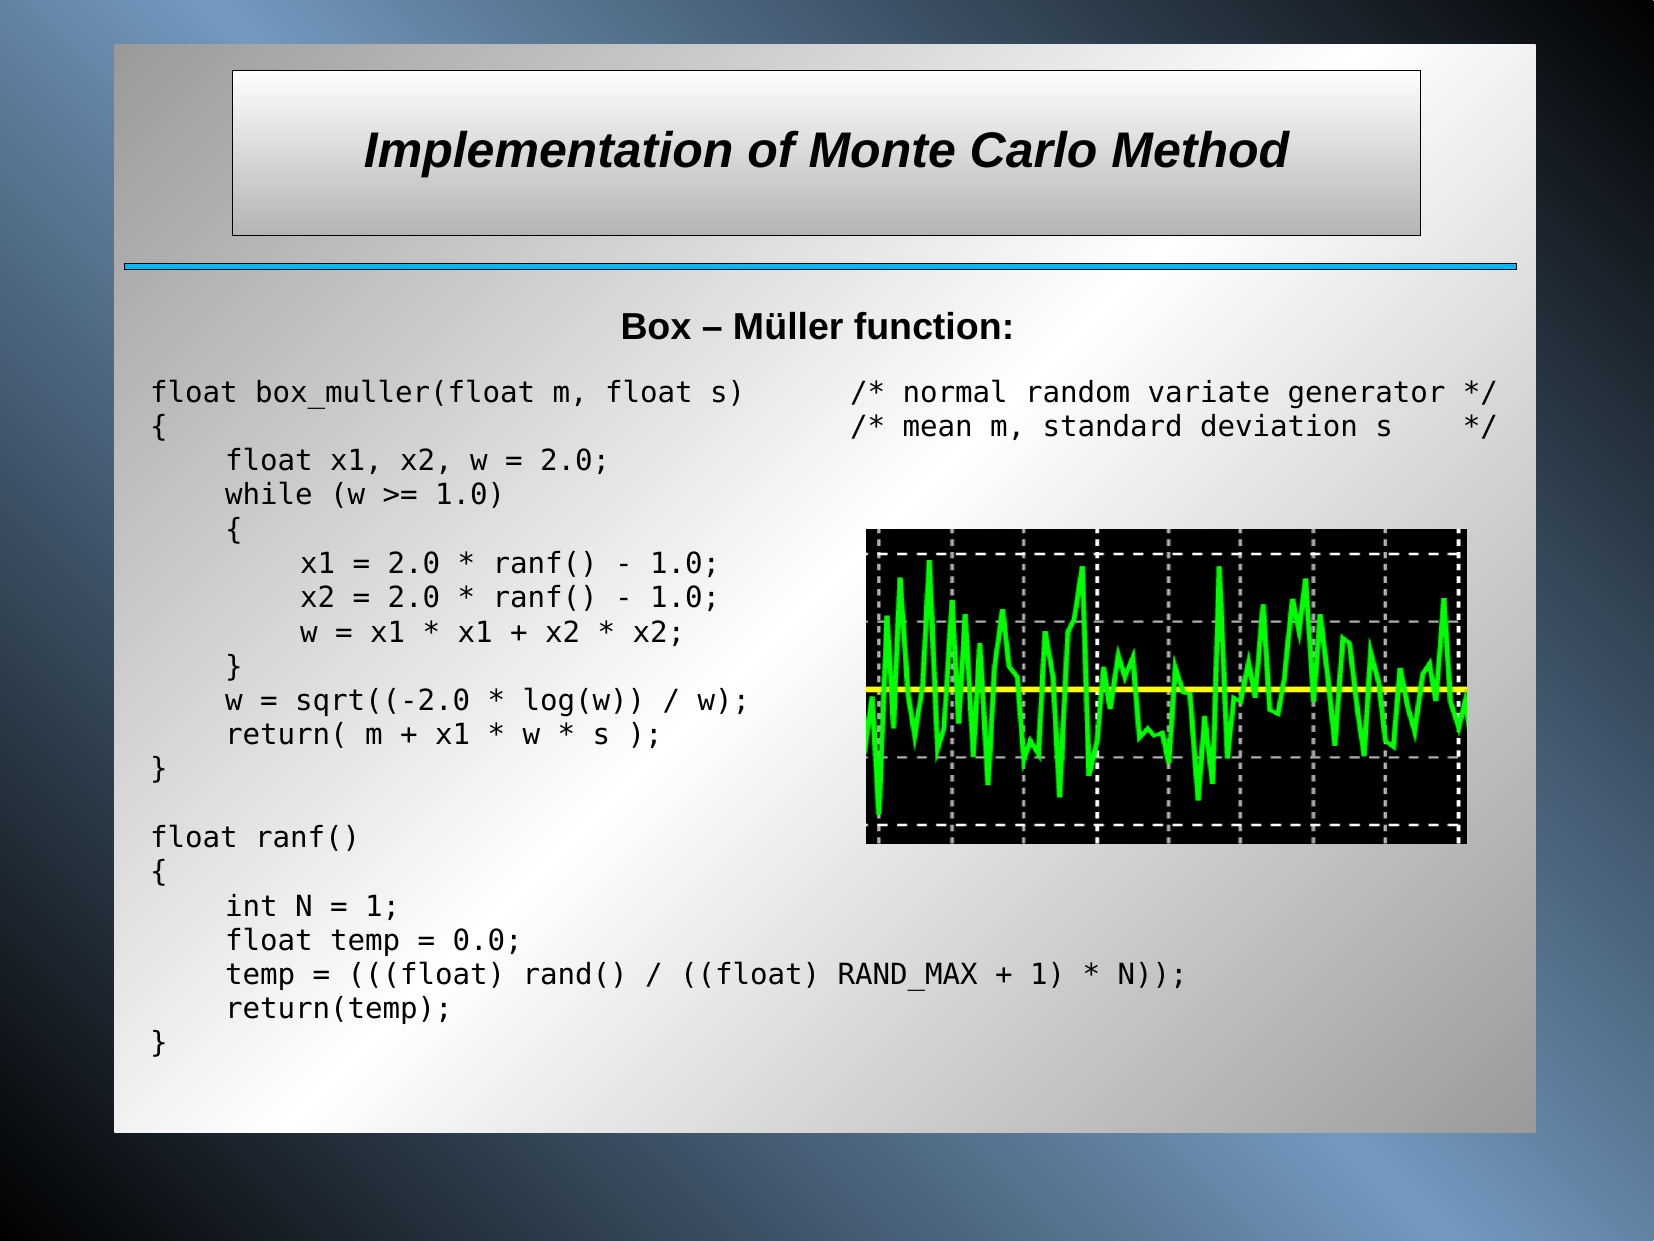

Implementation of Monte Carlo Method
Box – Müller function:
float box_muller(float m, float s) /* normal random variate generator */
{ /* mean m, standard deviation s */
	float x1, x2, w = 2.0;
	while (w >= 1.0)
	{
		x1 = 2.0 * ranf() - 1.0;
		x2 = 2.0 * ranf() - 1.0;
		w = x1 * x1 + x2 * x2;
	}
	w = sqrt((-2.0 * log(w)) / w);
	return( m + x1 * w * s );
}
float ranf()
{
	int N = 1;
	float temp = 0.0;
	temp = (((float) rand() / ((float) RAND_MAX + 1) * N));
	return(temp);
}